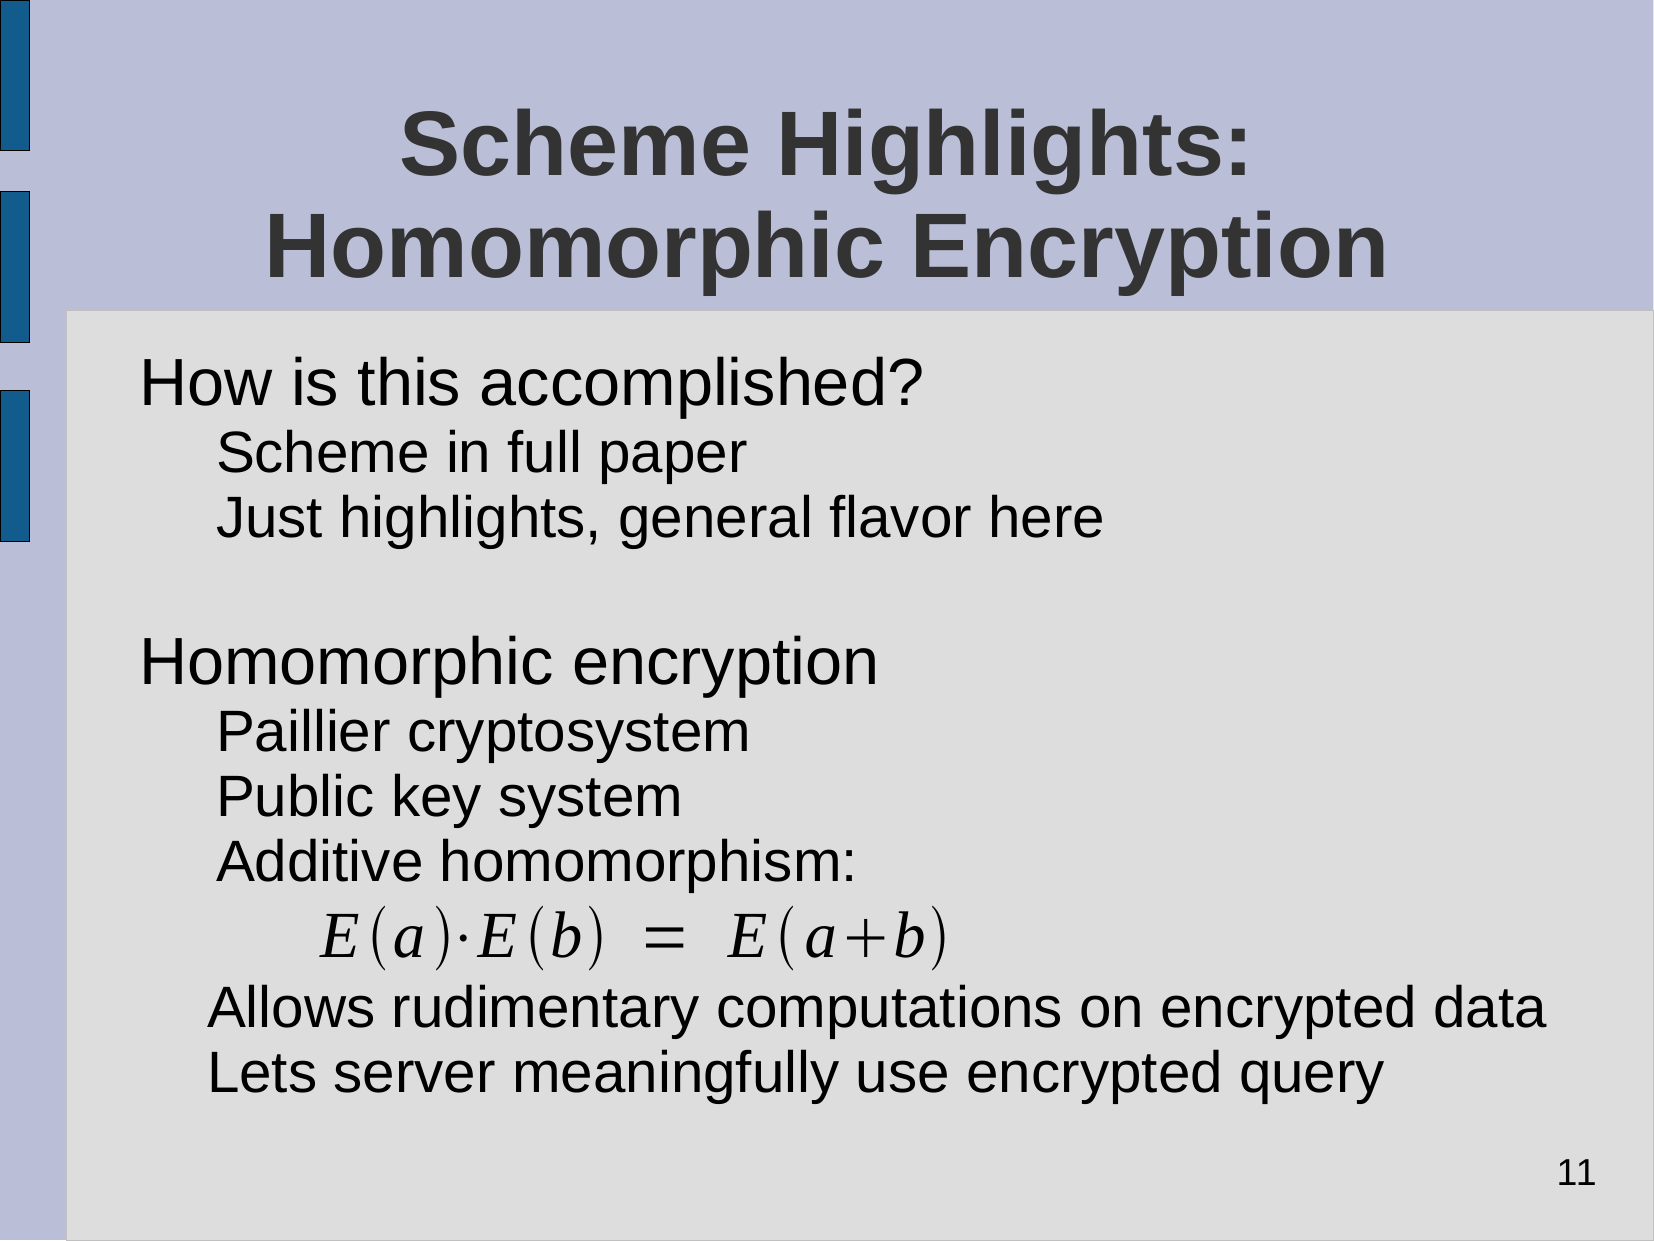

# Scheme Highlights: Homomorphic Encryption
How is this accomplished?
Scheme in full paper
Just highlights, general flavor here
Homomorphic encryption
Paillier cryptosystem
Public key system
Additive homomorphism:
Allows rudimentary computations on encrypted data
Lets server meaningfully use encrypted query